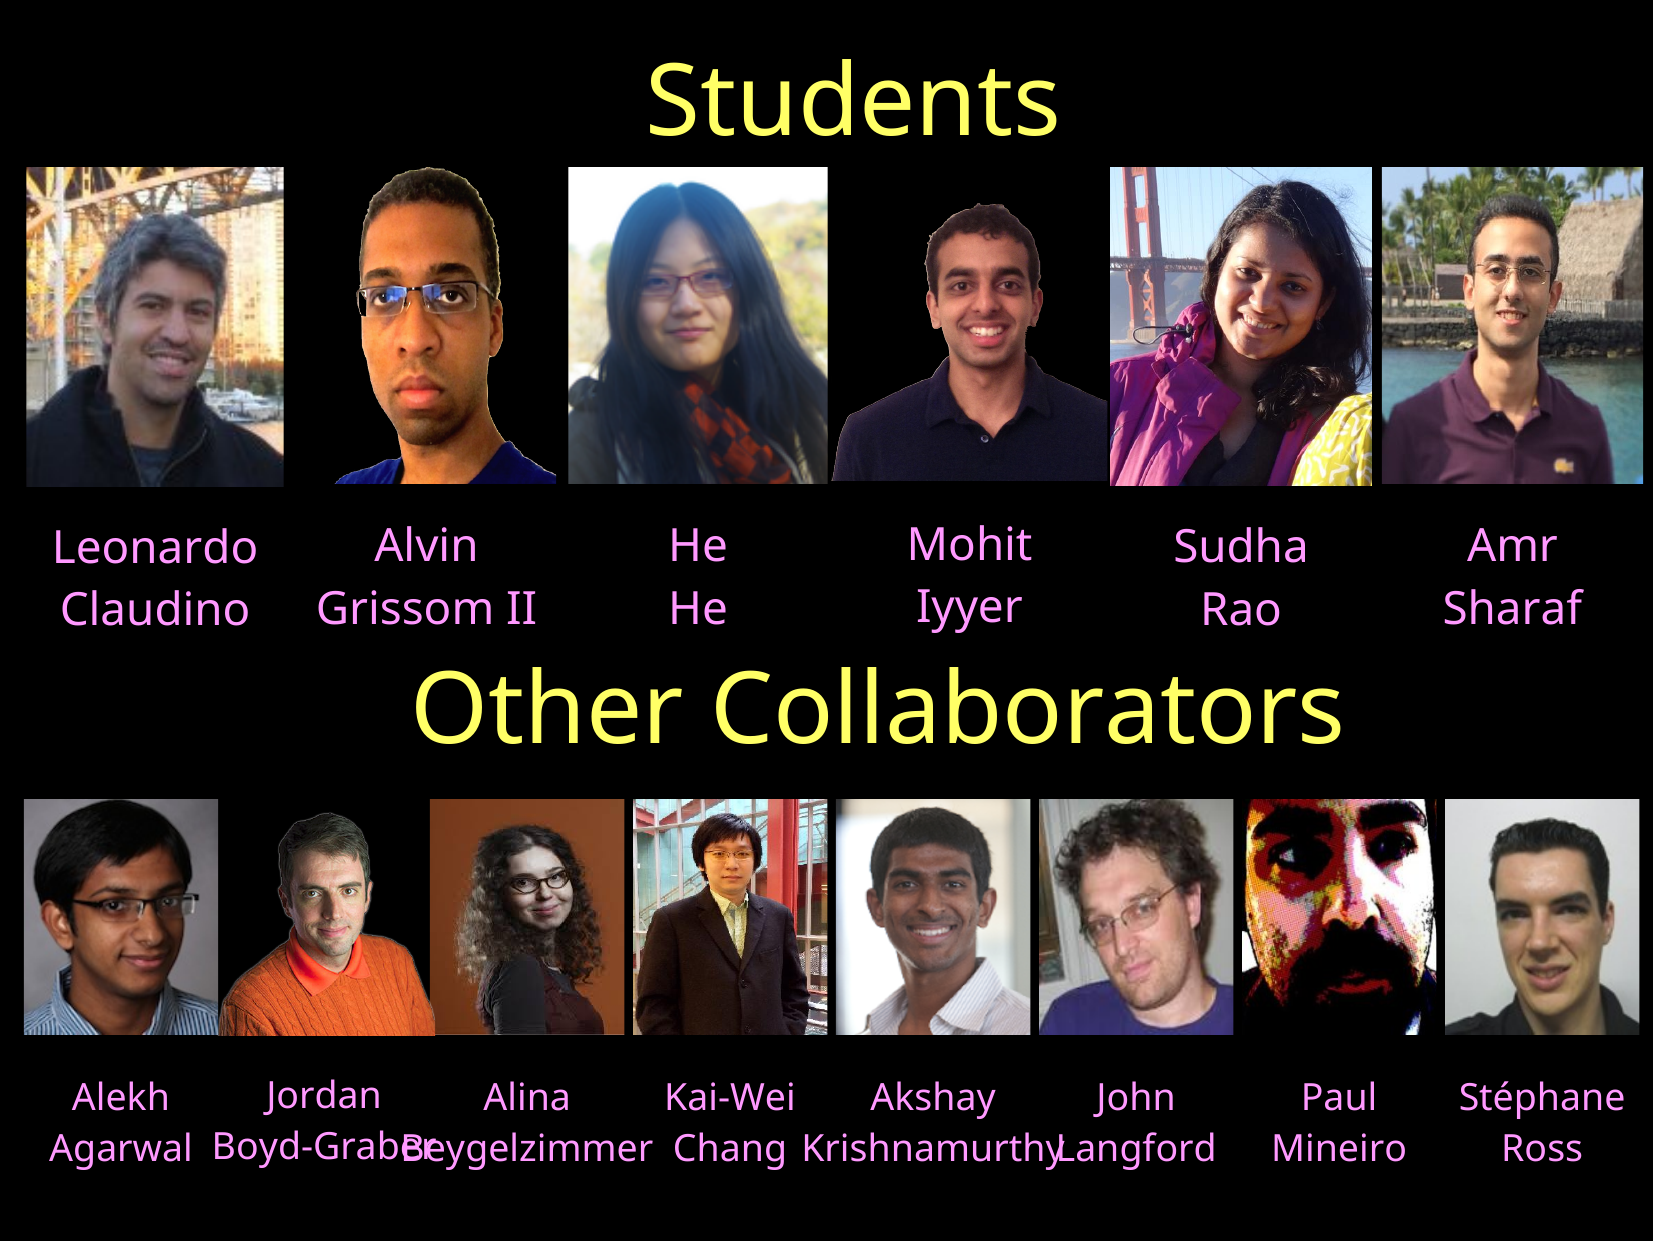

Students
Leonardo
Claudino
Alvin
Grissom II
He
He
Mohit
Iyyer
Sudha
Rao
Amr
Sharaf
Other Collaborators
Jordan
Boyd-Graber
Alekh
Agarwal
Alina
Beygelzimmer
Kai-Wei
Chang
Akshay
Krishnamurthy
John
Langford
Paul
Mineiro
Stéphane
Ross